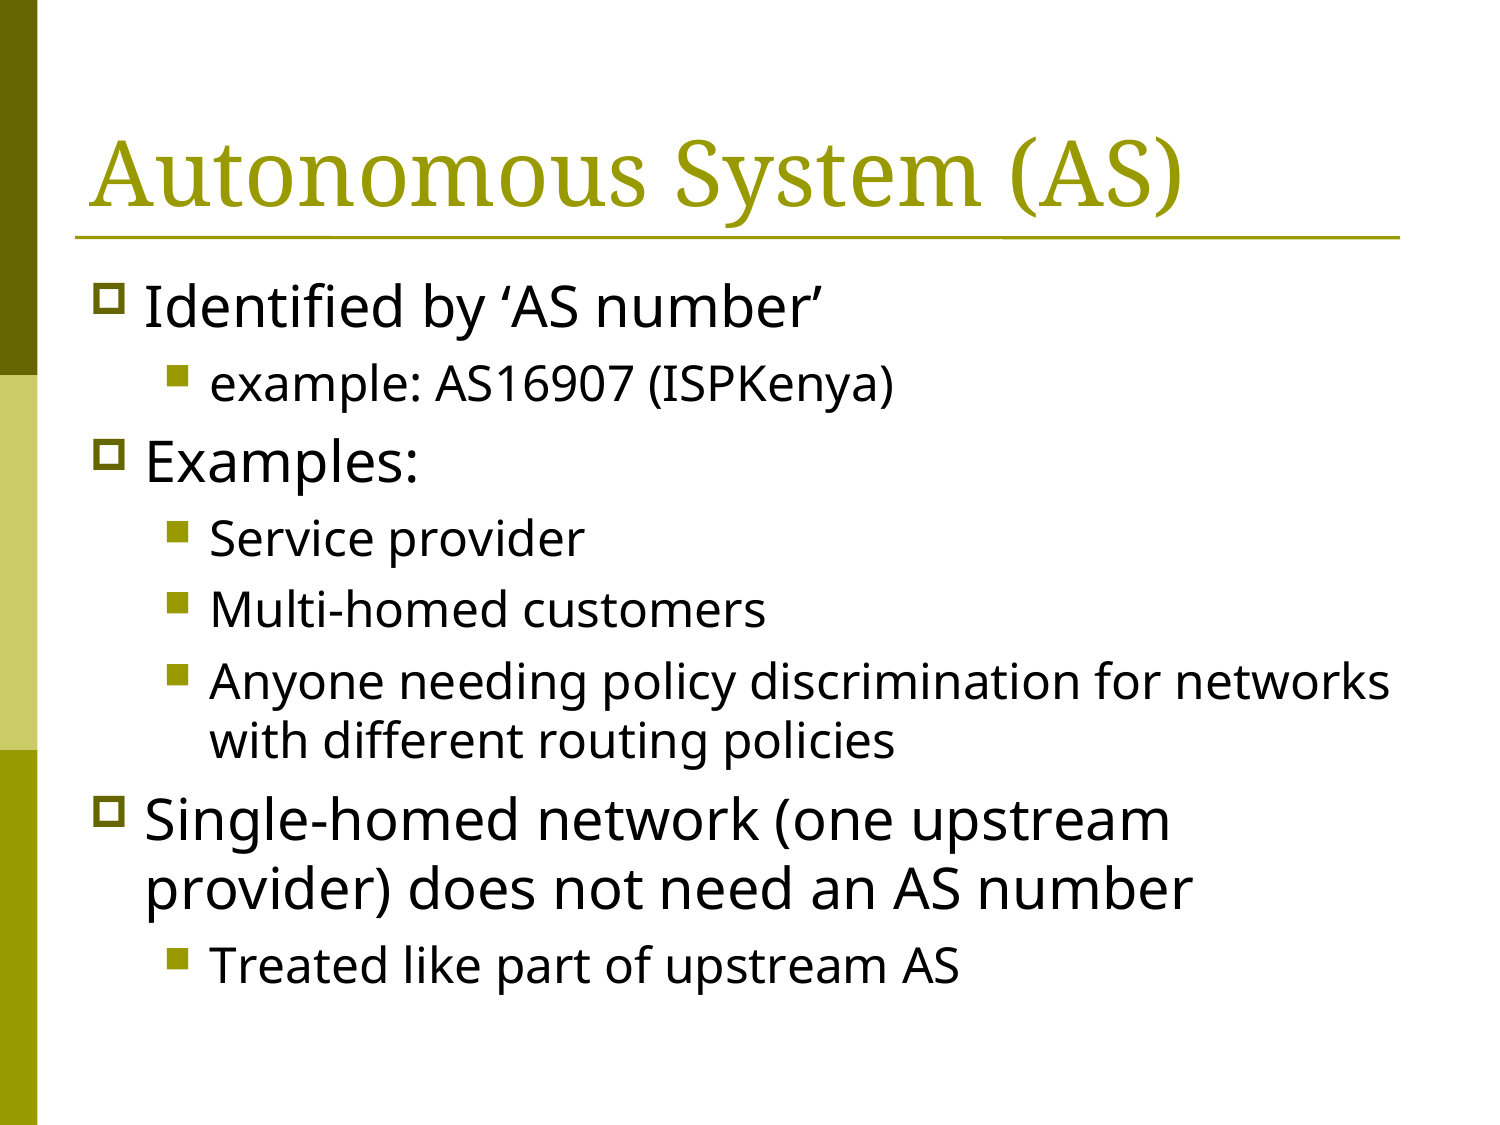

# Autonomous System (AS)
Identified by ‘AS number’
example: AS16907 (ISPKenya)
Examples:
Service provider
Multi-homed customers
Anyone needing policy discrimination for networks with different routing policies
Single-homed network (one upstream provider) does not need an AS number
Treated like part of upstream AS